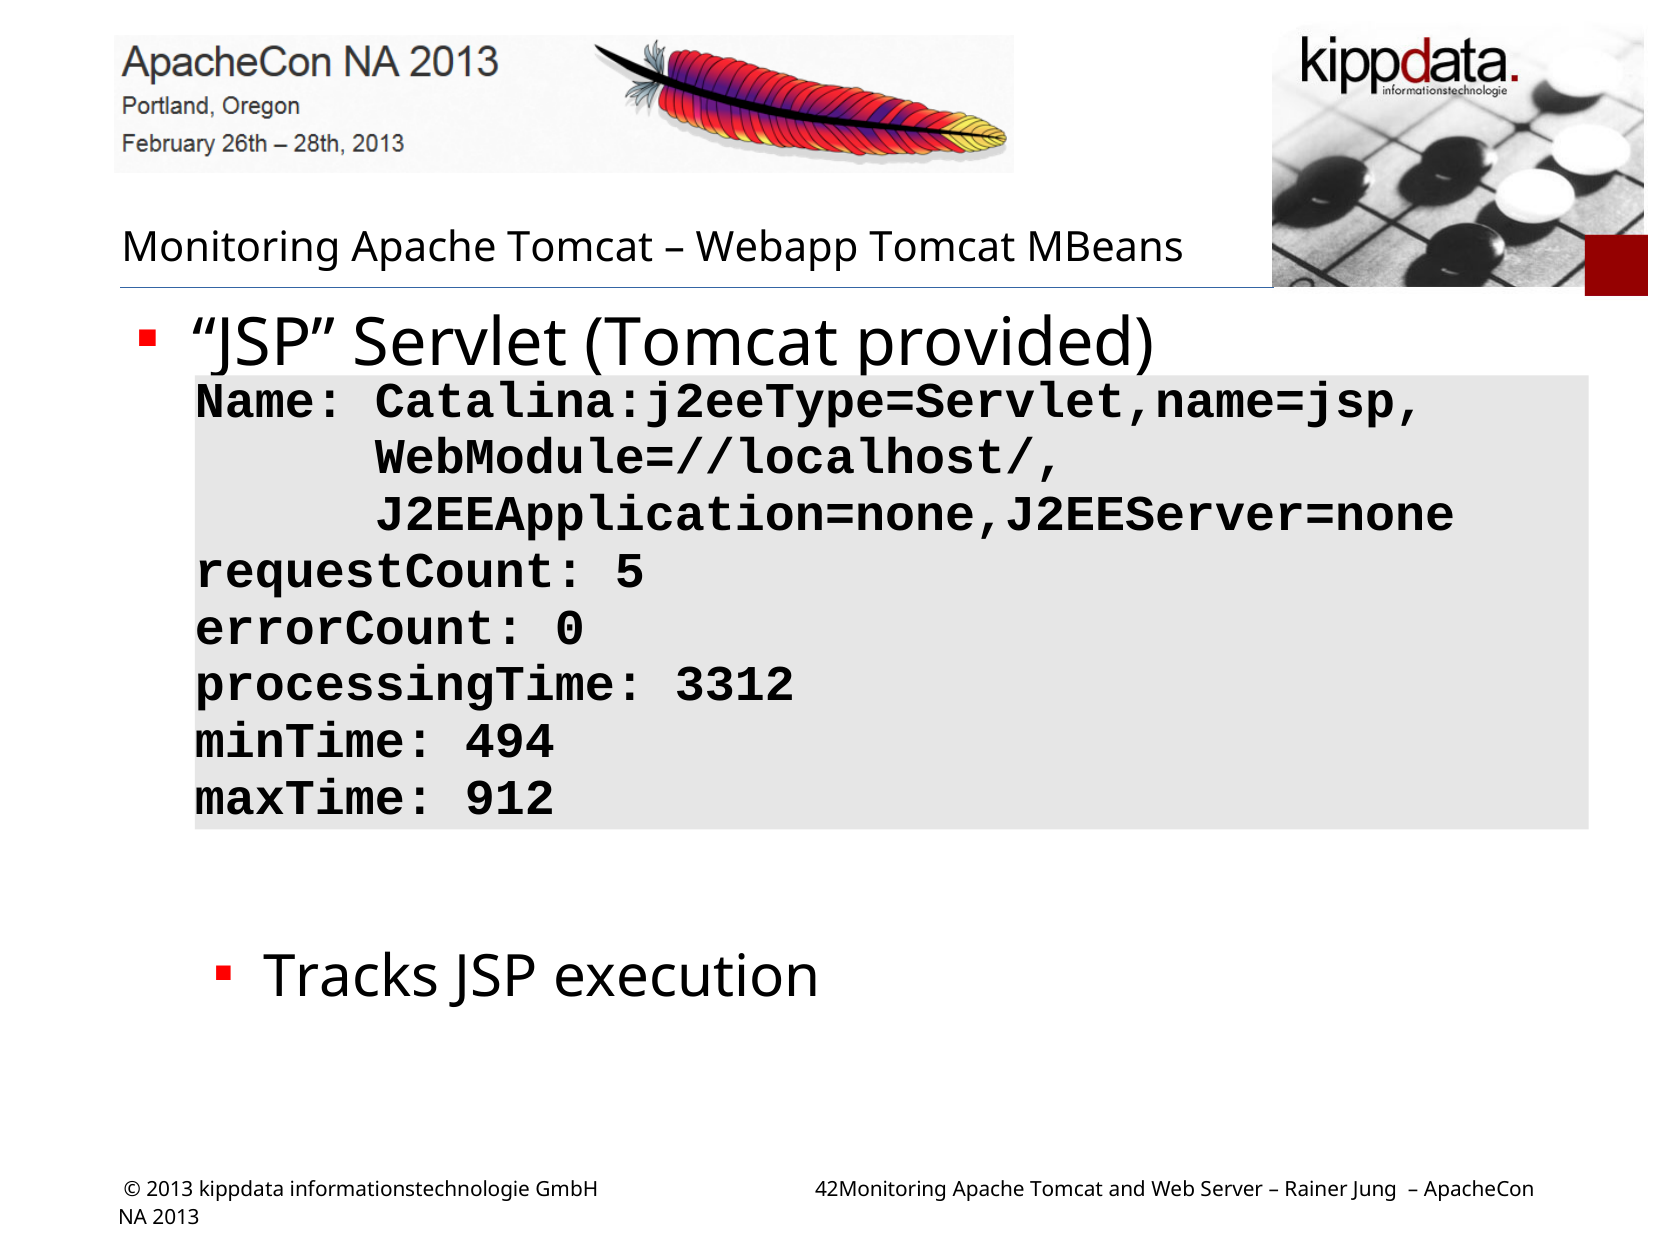

# Monitoring Apache Tomcat – Webapp Tomcat MBeans
“JSP” Servlet (Tomcat provided)
Tracks JSP execution
Name: Catalina:j2eeType=Servlet,name=jsp,
 WebModule=//localhost/,
 J2EEApplication=none,J2EEServer=none
requestCount: 5
errorCount: 0
processingTime: 3312
minTime: 494
maxTime: 912